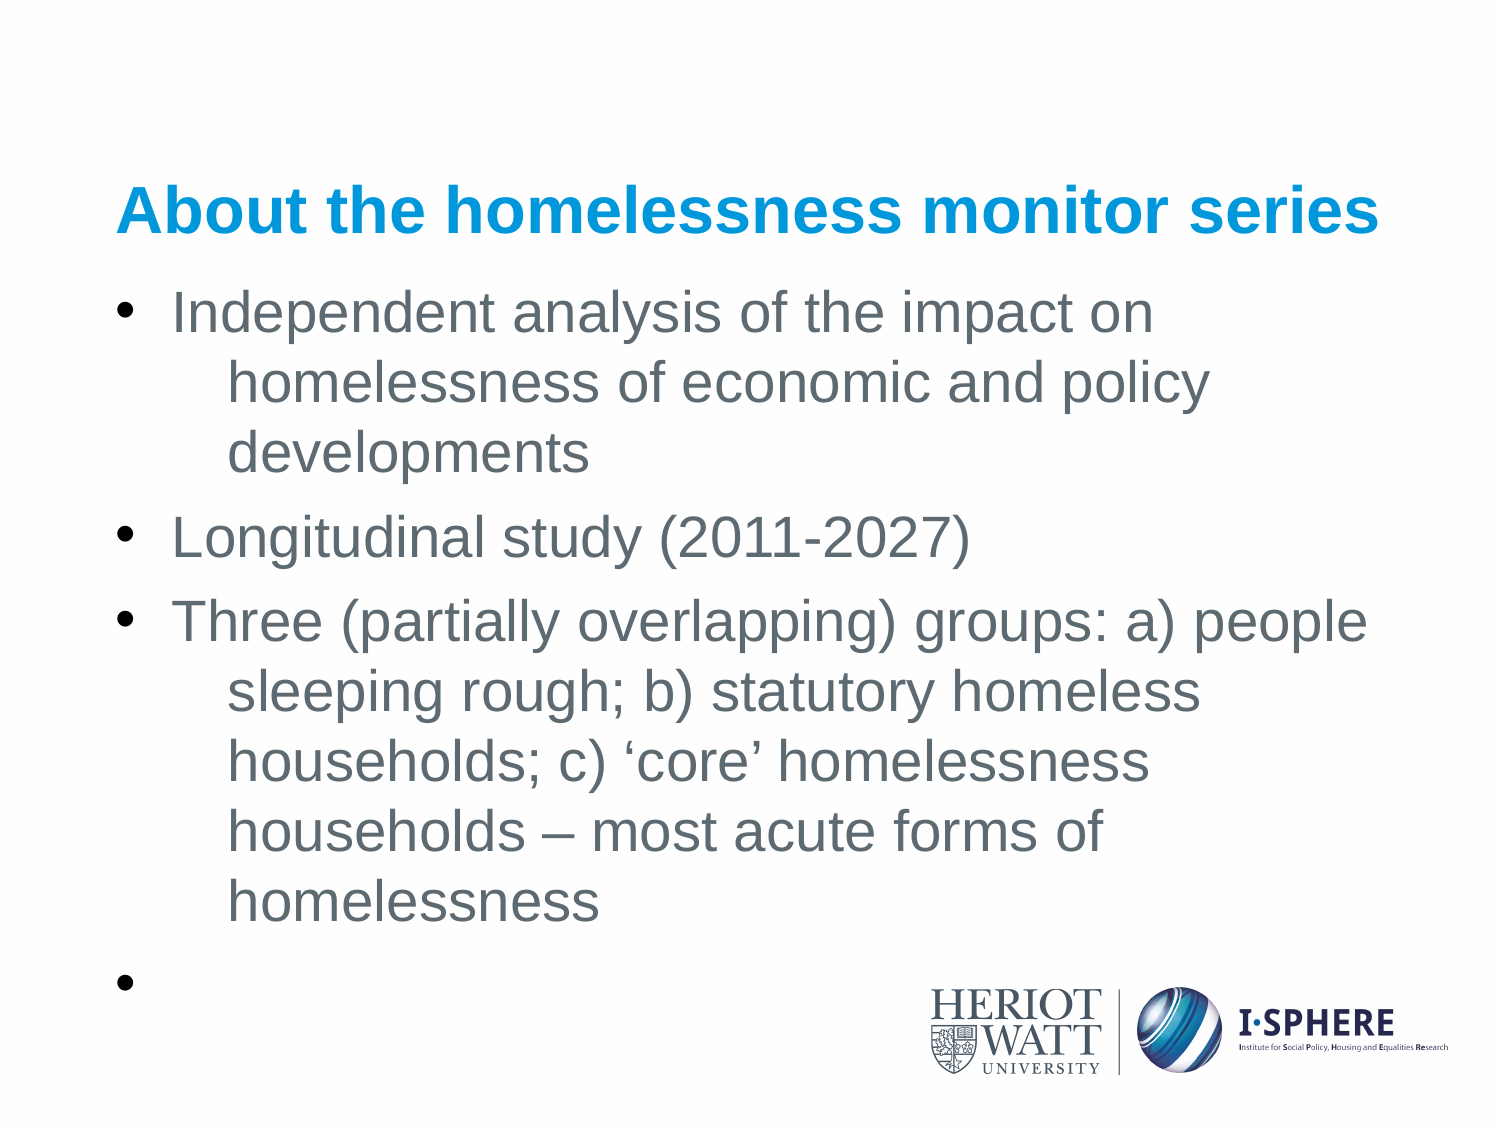

# About the homelessness monitor series
Independent analysis of the impact on homelessness of economic and policy developments
Longitudinal study (2011-2027)
Three (partially overlapping) groups: a) people sleeping rough; b) statutory homeless households; c) ‘core’ homelessness households – most acute forms of homelessness